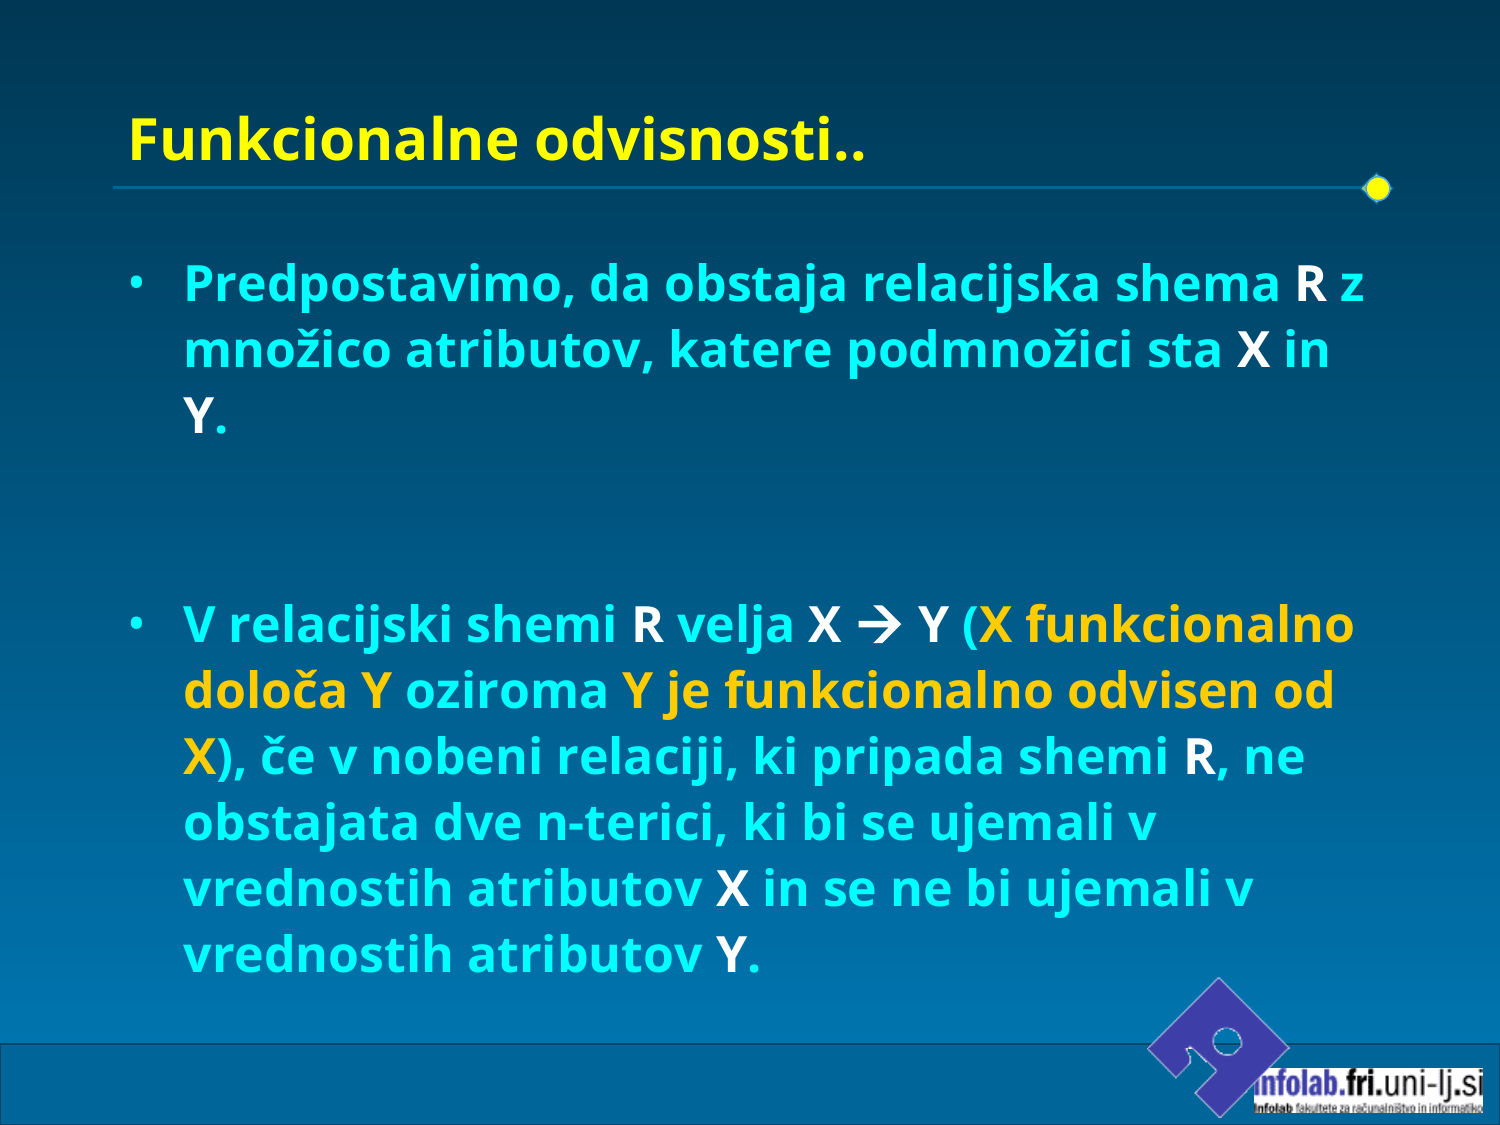

# Funkcionalne odvisnosti..
Predpostavimo, da obstaja relacijska shema R z množico atributov, katere podmnožici sta X in Y.
V relacijski shemi R velja X  Y (X funkcionalno določa Y oziroma Y je funkcionalno odvisen od X), če v nobeni relaciji, ki pripada shemi R, ne obstajata dve n-terici, ki bi se ujemali v vrednostih atributov X in se ne bi ujemali v vrednostih atributov Y.